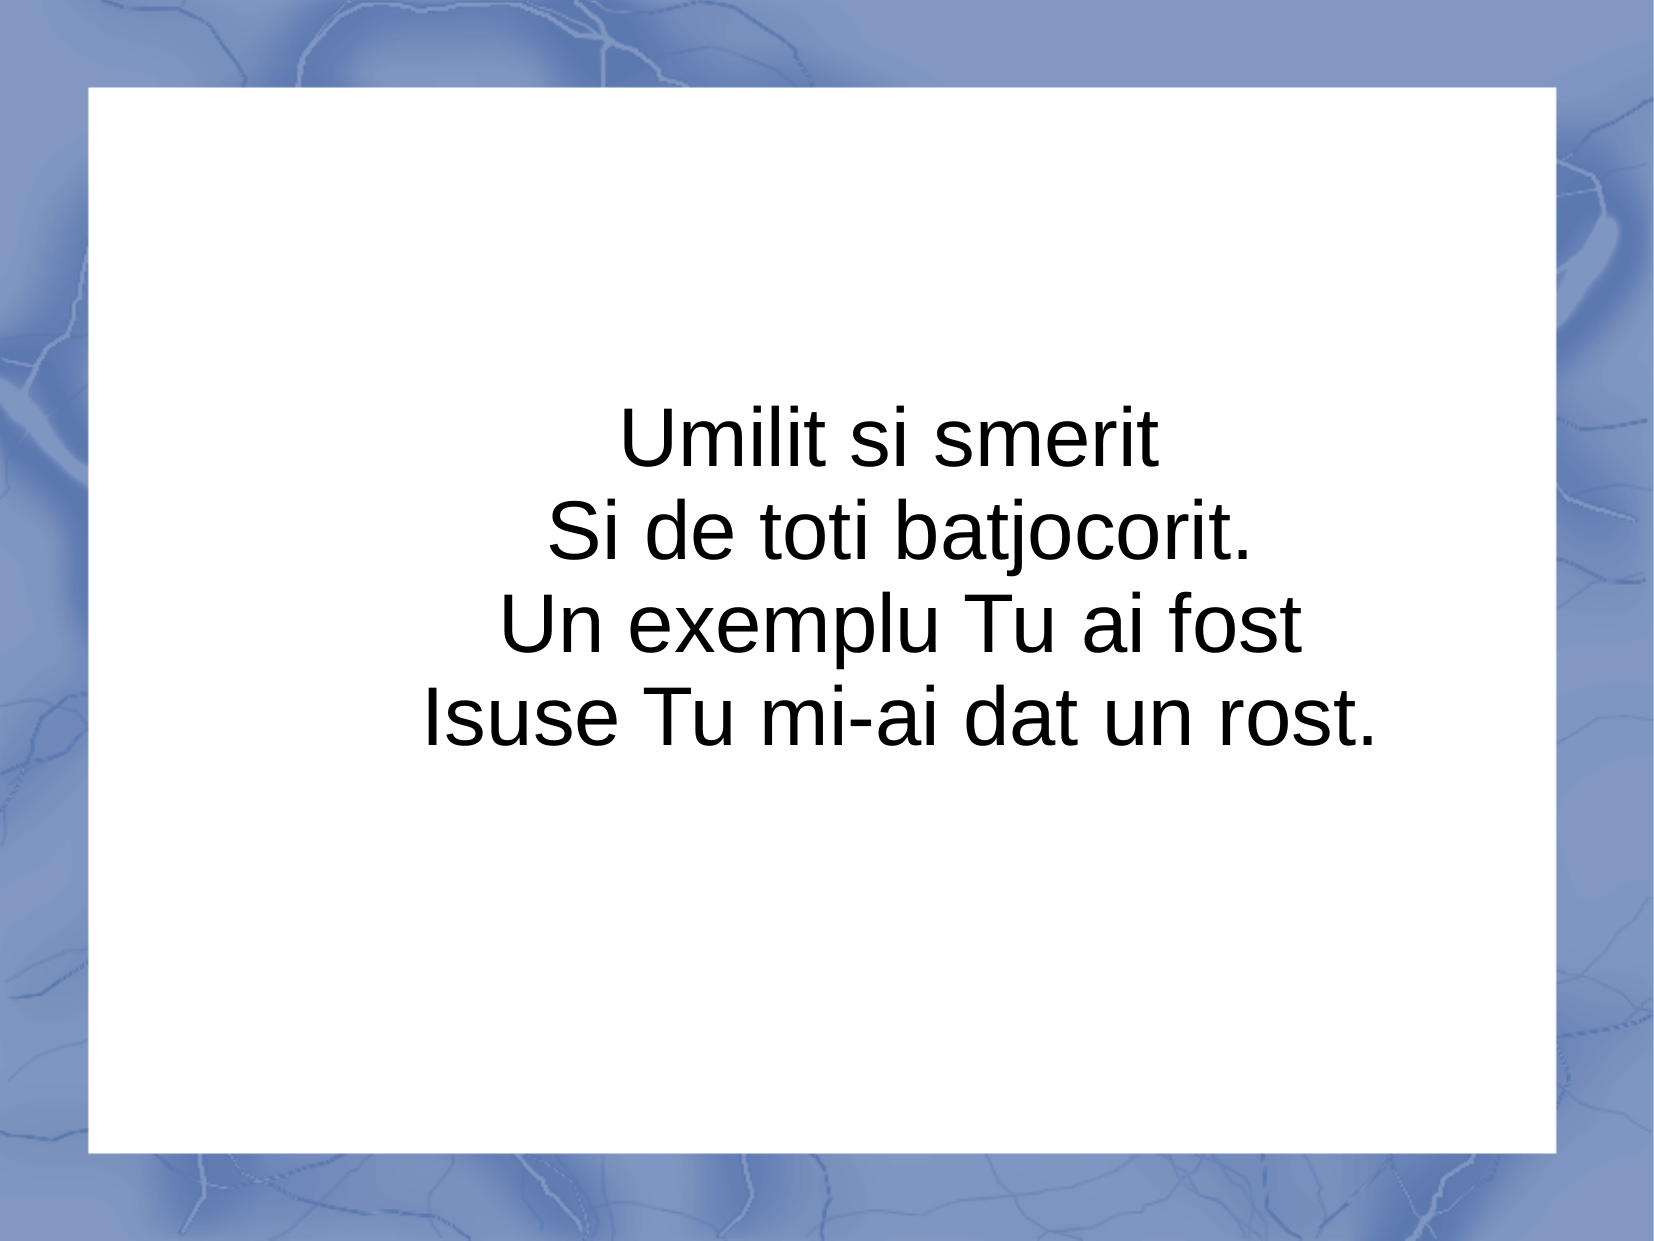

Umilit si smerit
Si de toti batjocorit.
Un exemplu Tu ai fost
Isuse Tu mi-ai dat un rost.